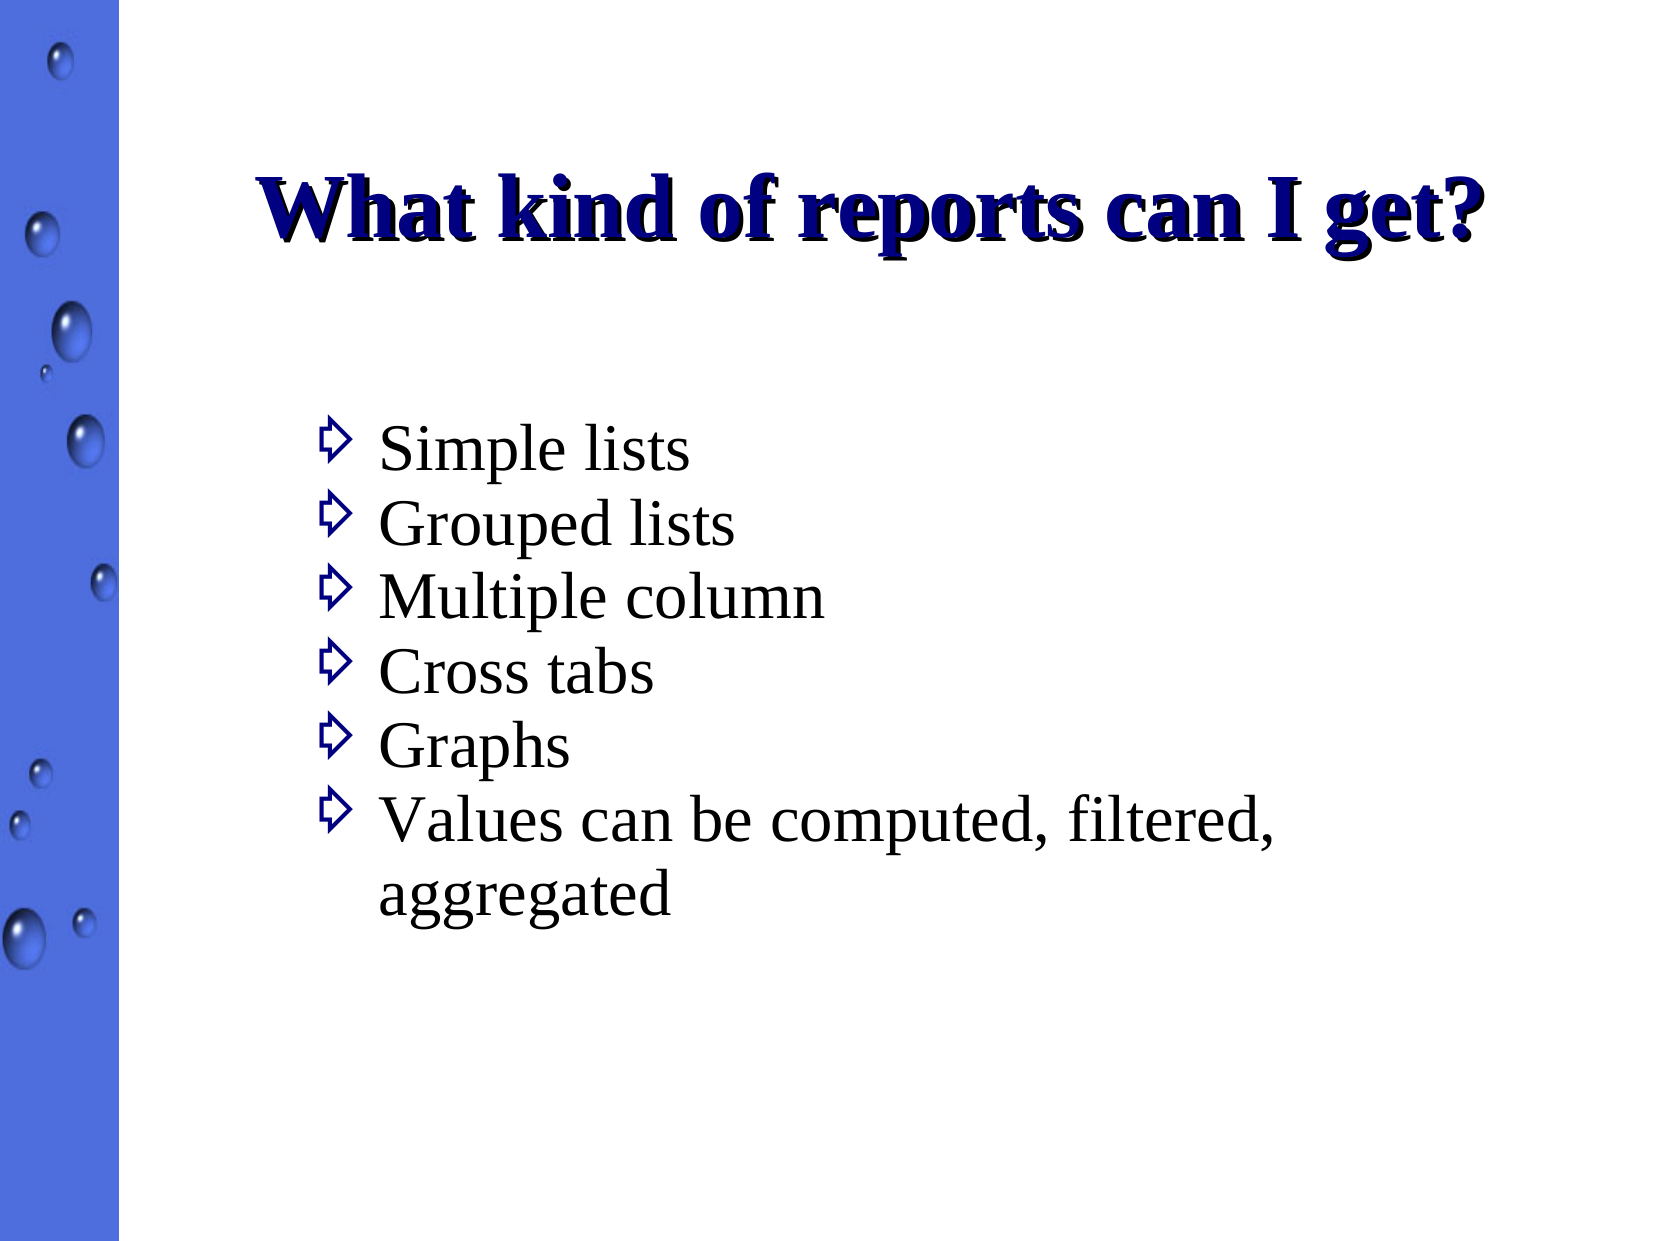

# What kind of reports can I get?
Simple lists
Grouped lists
Multiple column
Cross tabs
Graphs
Values can be computed, filtered, aggregated